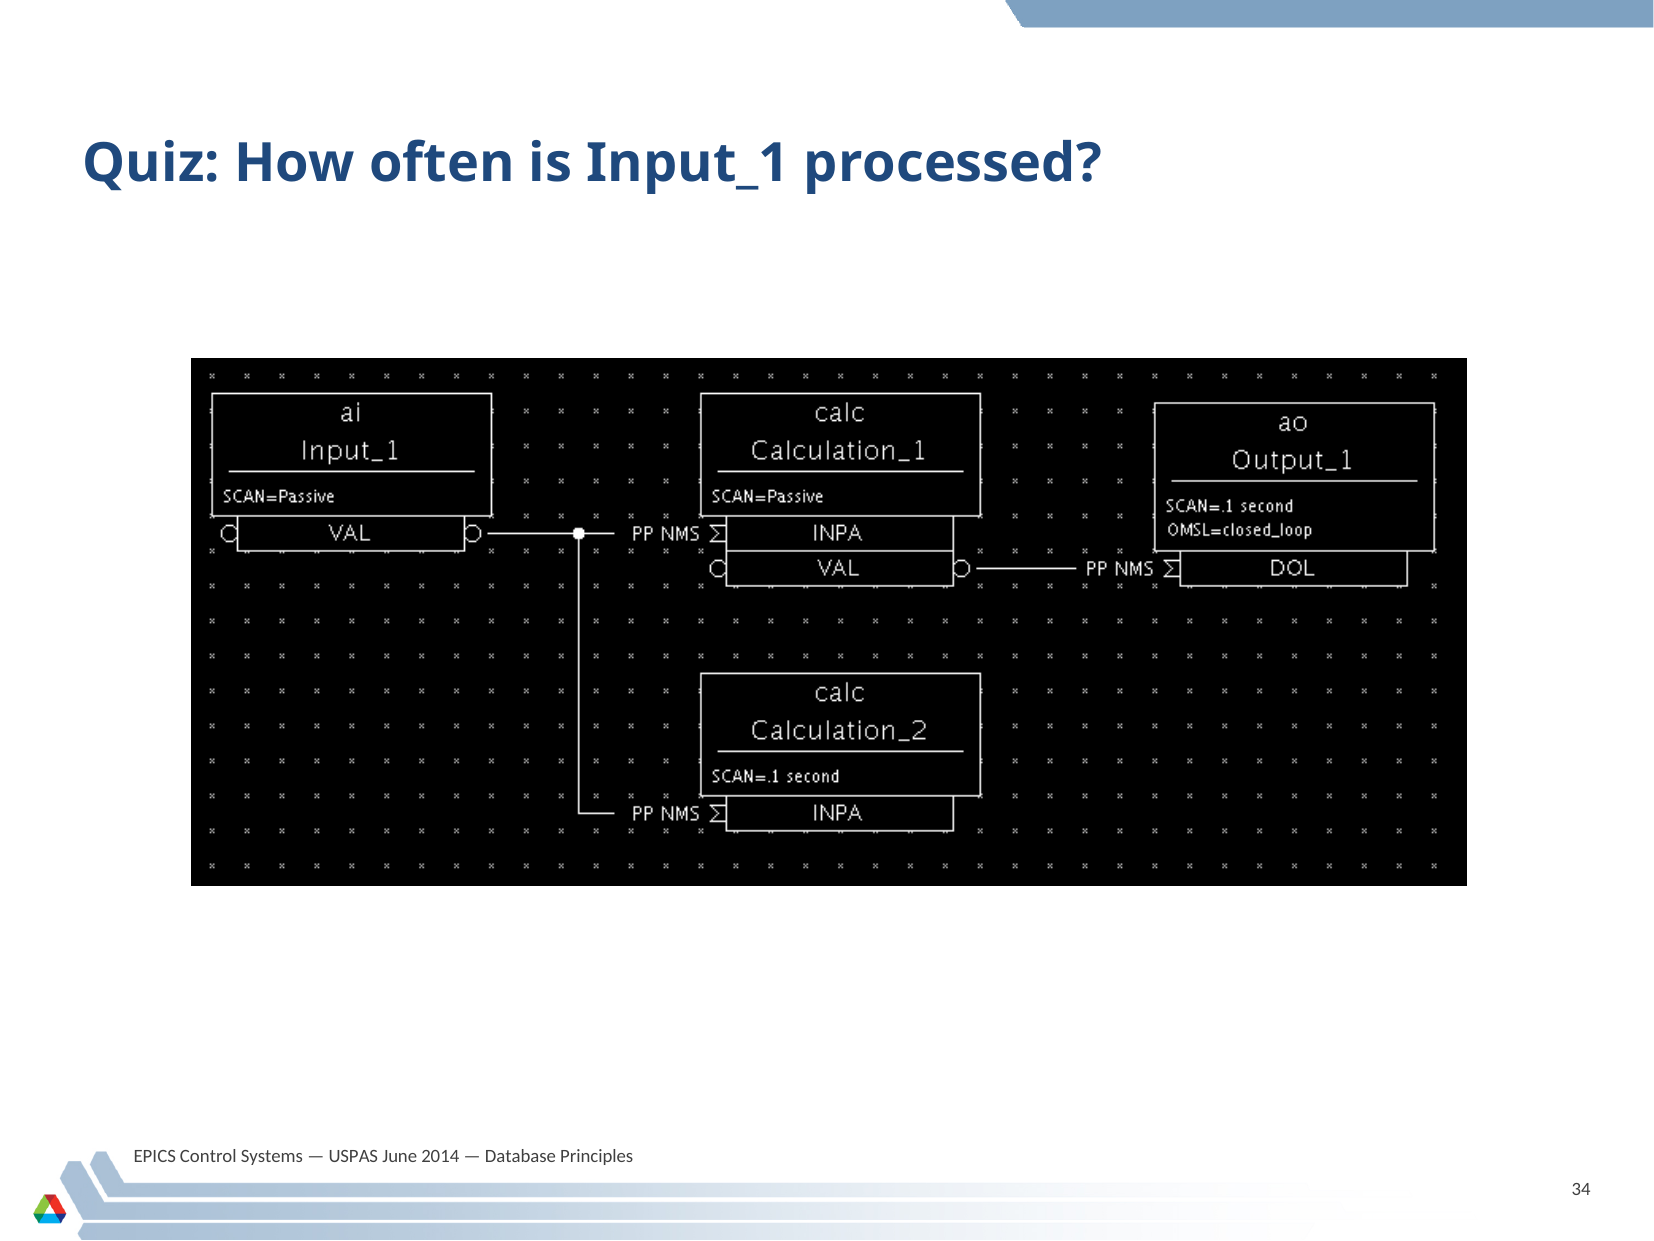

# Quiz: How often is Input_1 processed?
EPICS Control Systems — USPAS June 2014 — Database Principles
34